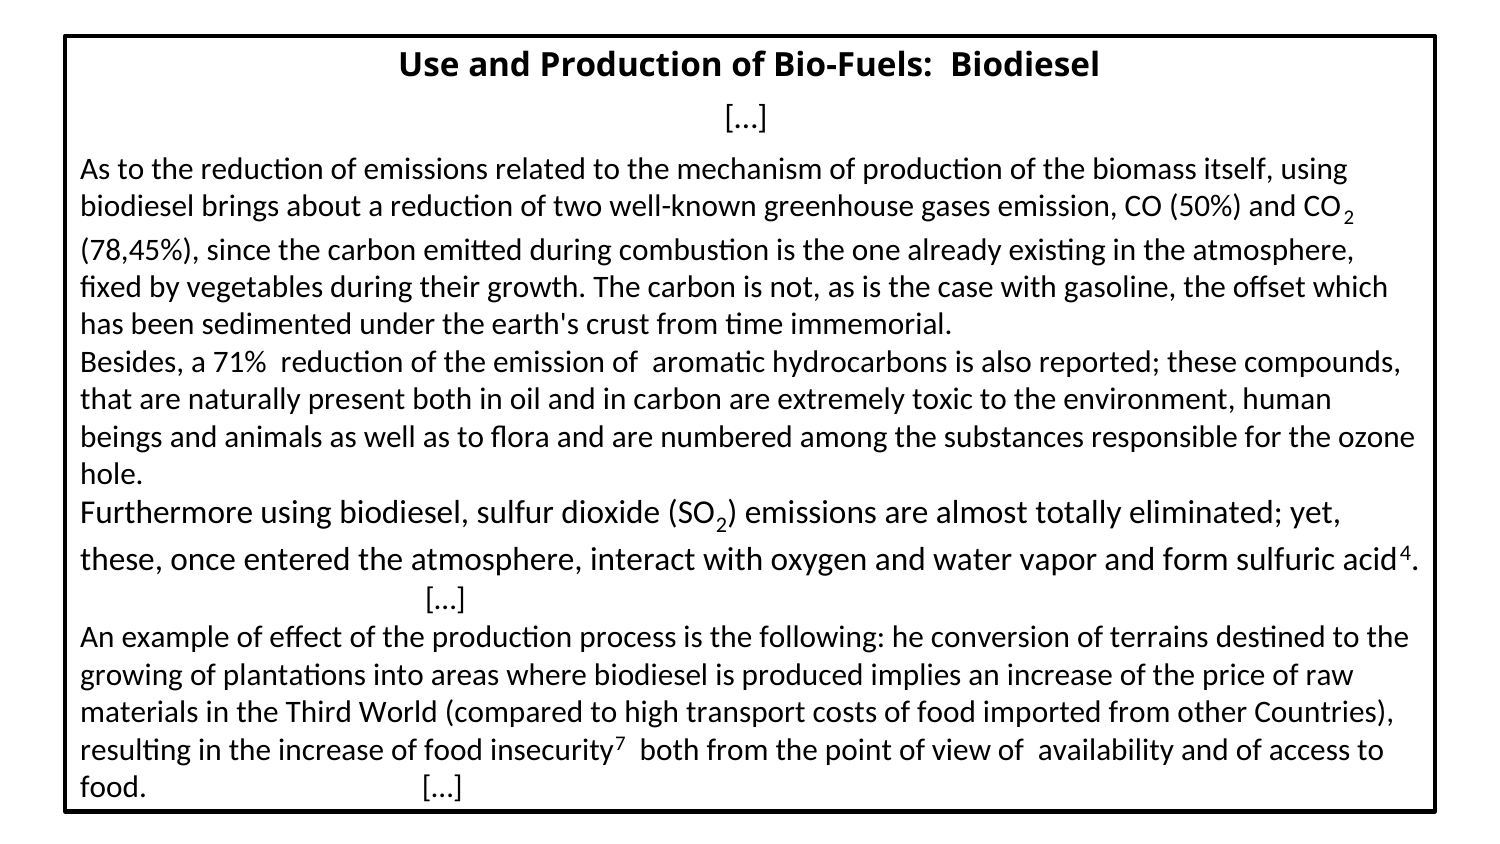

Use and Production of Bio-Fuels: Biodiesel
[…]
As to the reduction of emissions related to the mechanism of production of the biomass itself, using biodiesel brings about a reduction of two well-known greenhouse gases emission, CO (50%) and CO2 (78,45%), since the carbon emitted during combustion is the one already existing in the atmosphere, fixed by vegetables during their growth. The carbon is not, as is the case with gasoline, the offset which has been sedimented under the earth's crust from time immemorial.
Besides, a 71% reduction of the emission of aromatic hydrocarbons is also reported; these compounds, that are naturally present both in oil and in carbon are extremely toxic to the environment, human beings and animals as well as to flora and are numbered among the substances responsible for the ozone hole.
Furthermore using biodiesel, sulfur dioxide (SO2) emissions are almost totally eliminated; yet, these, once entered the atmosphere, interact with oxygen and water vapor and form sulfuric acid4. 				 […]
An example of effect of the production process is the following: he conversion of terrains destined to the growing of plantations into areas where biodiesel is produced implies an increase of the price of raw materials in the Third World (compared to high transport costs of food imported from other Countries), resulting in the increase of food insecurity7 both from the point of view of availability and of access to food. 			 	 […]